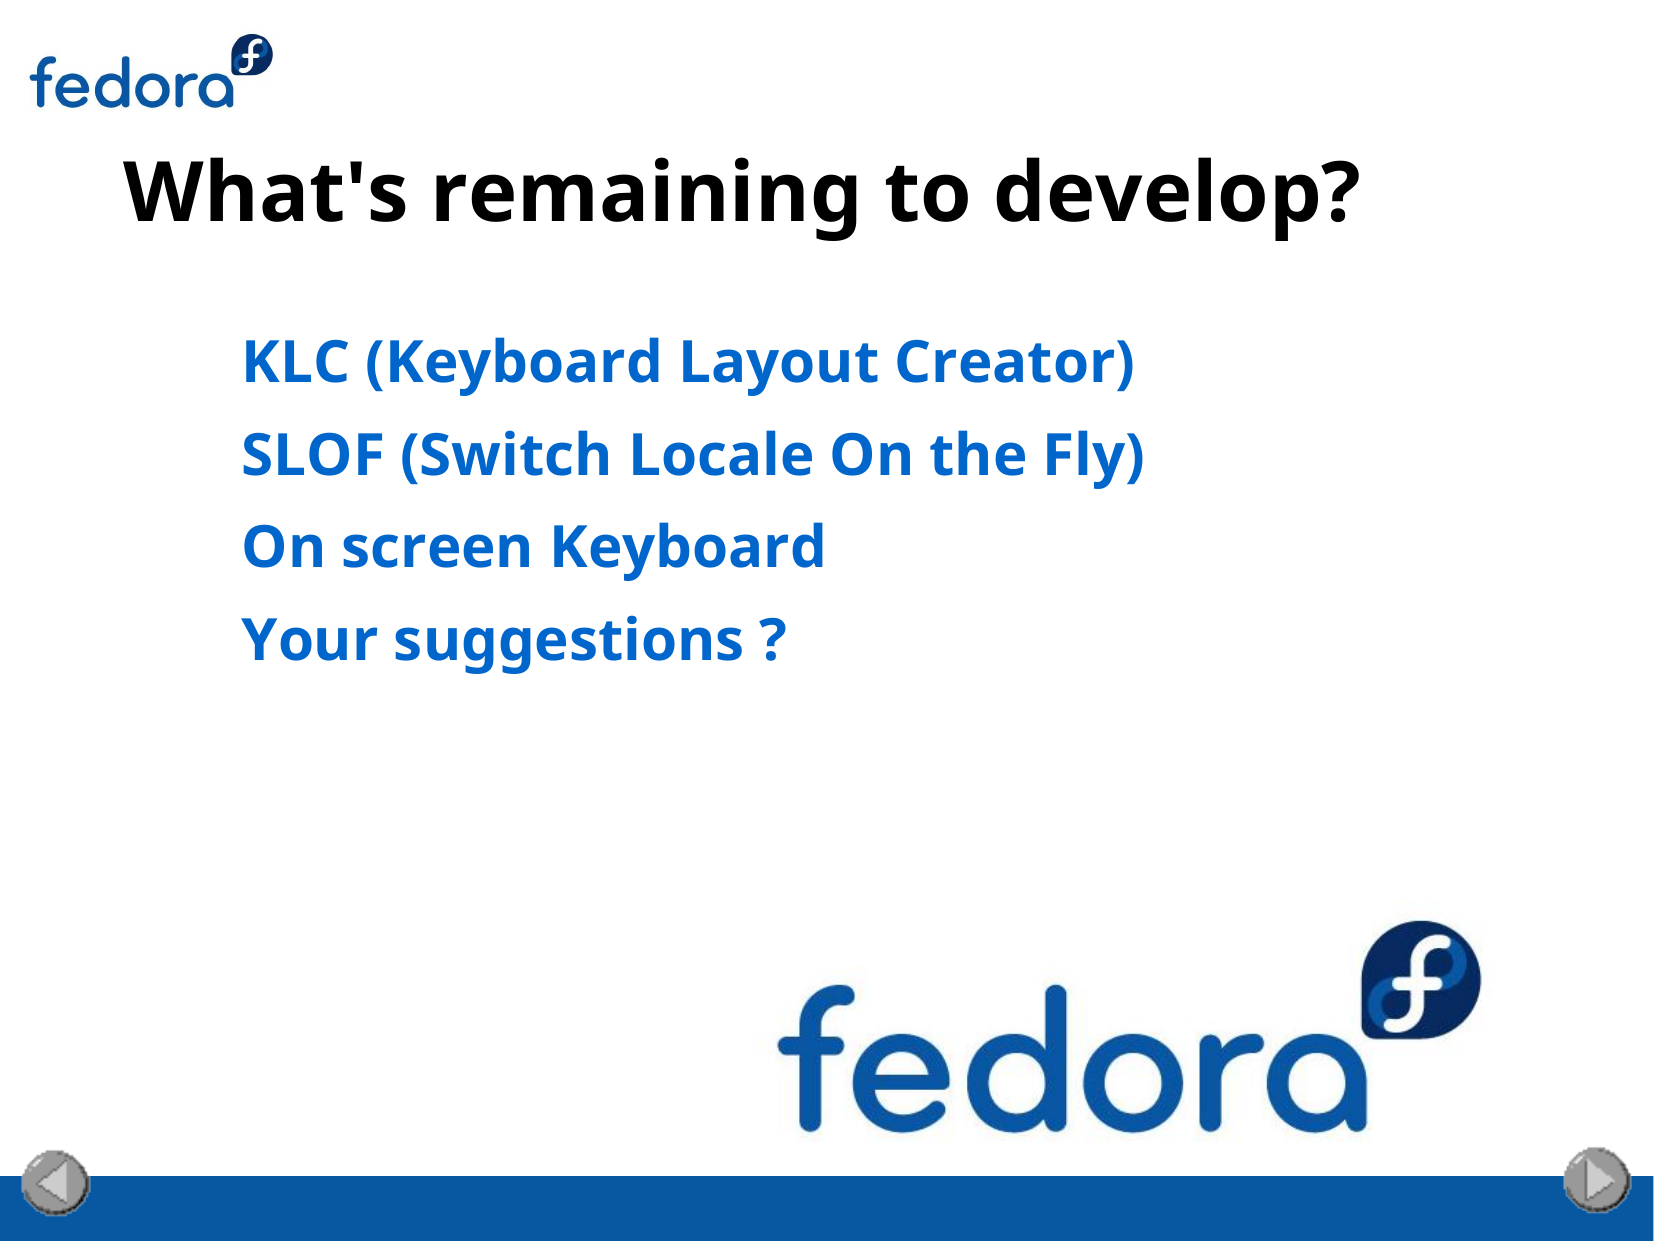

# What's remaining to develop?
KLC (Keyboard Layout Creator)
SLOF (Switch Locale On the Fly)
On screen Keyboard
Your suggestions ?